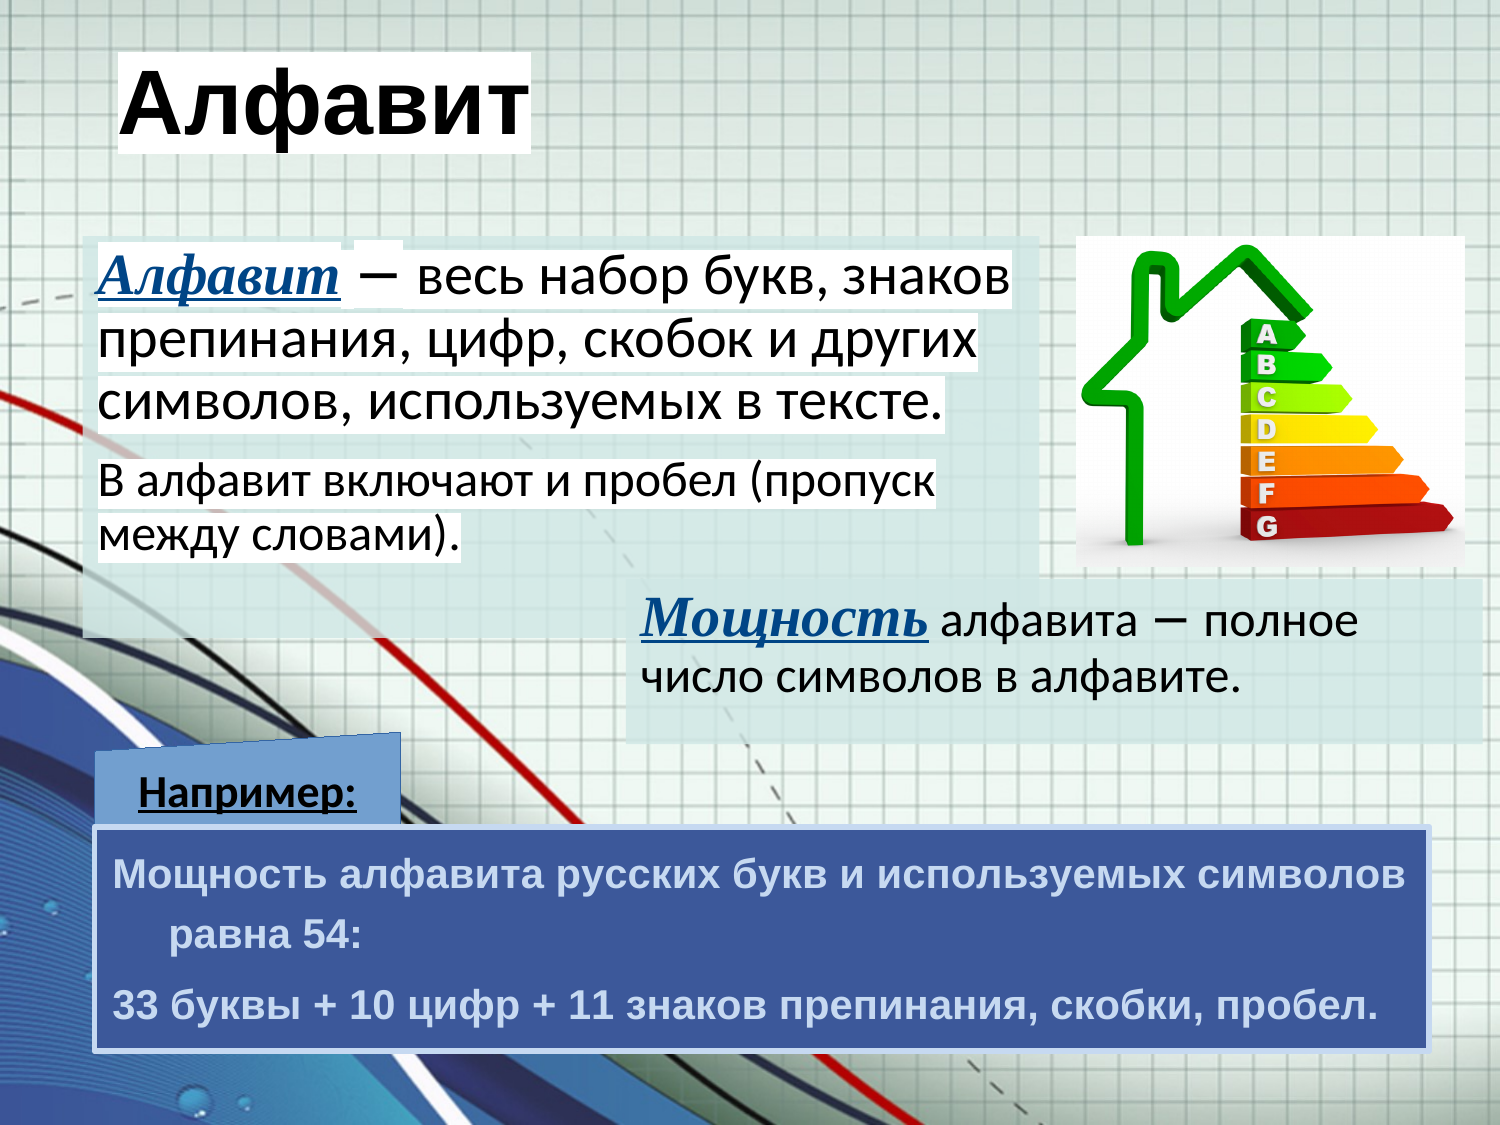

# Алфавит
Алфавит − весь набор букв, знаков препинания, цифр, скобок и других символов, используемых в тексте.
В алфавит включают и пробел (пропуск между словами).
Мощность алфавита − полное число символов в алфавите.
Например:
Мощность алфавита русских букв и используемых символов равна 54:
33 буквы + 10 цифр + 11 знаков препинания, скобки, пробел.